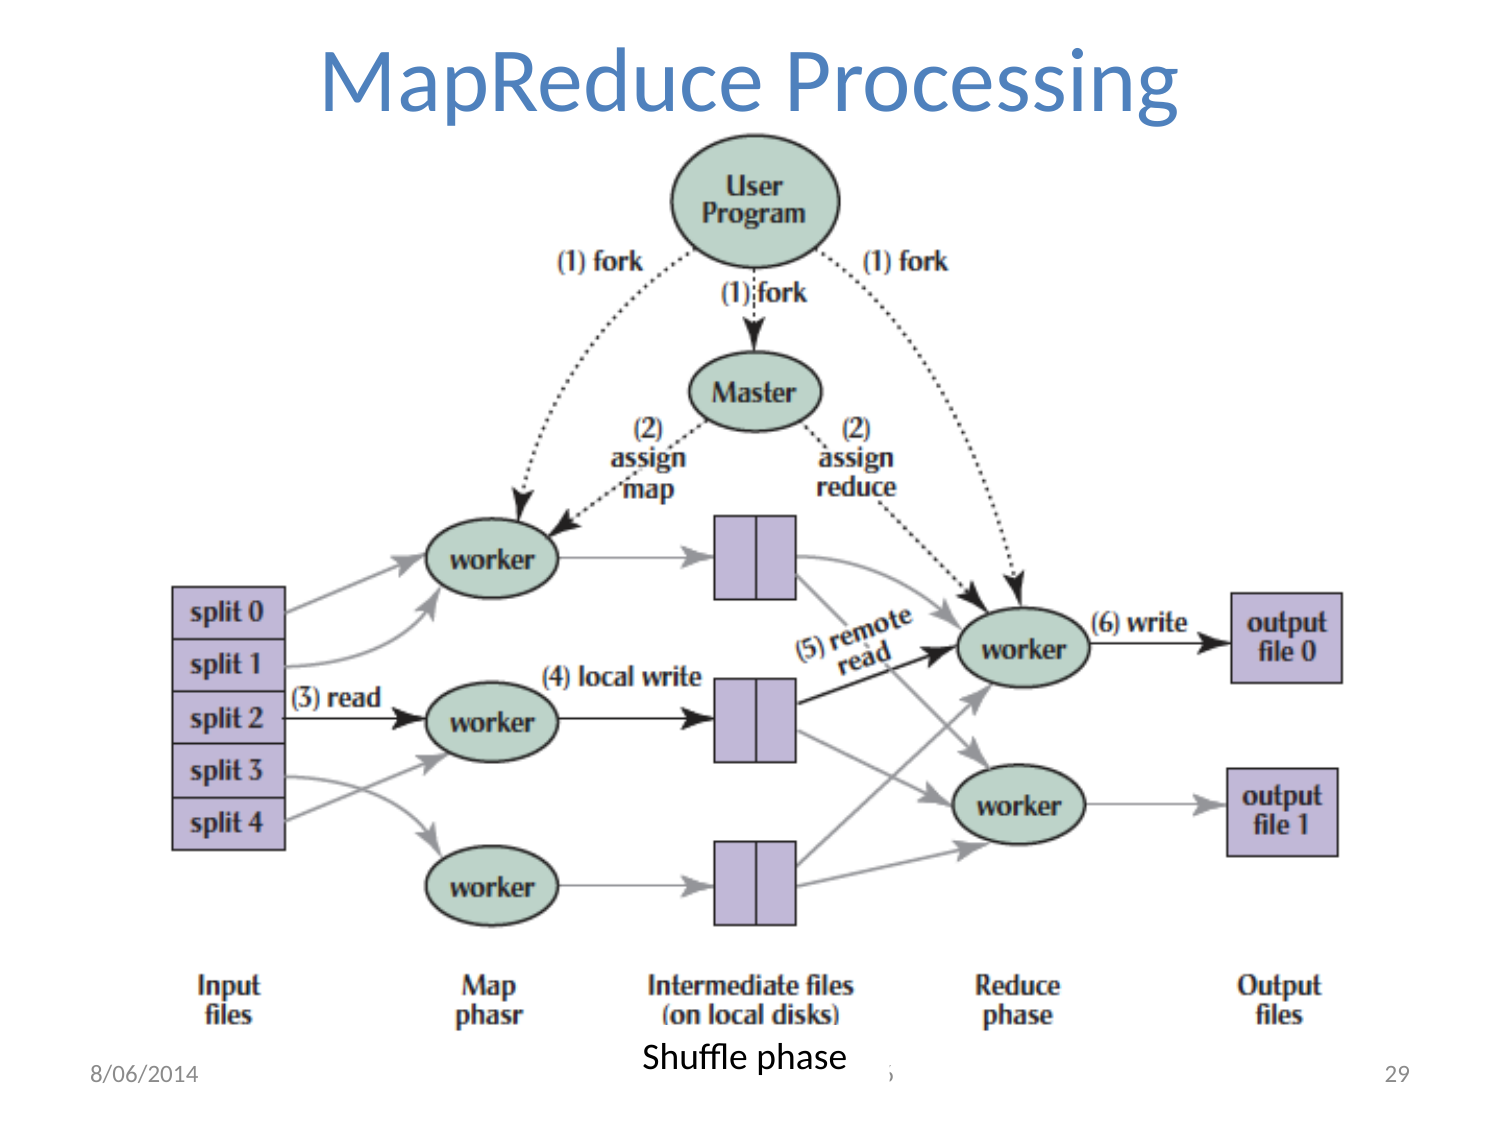

MapReduce Processing
Shuffle phase
8/06/2014
Summer 2014 -- Lecture #26